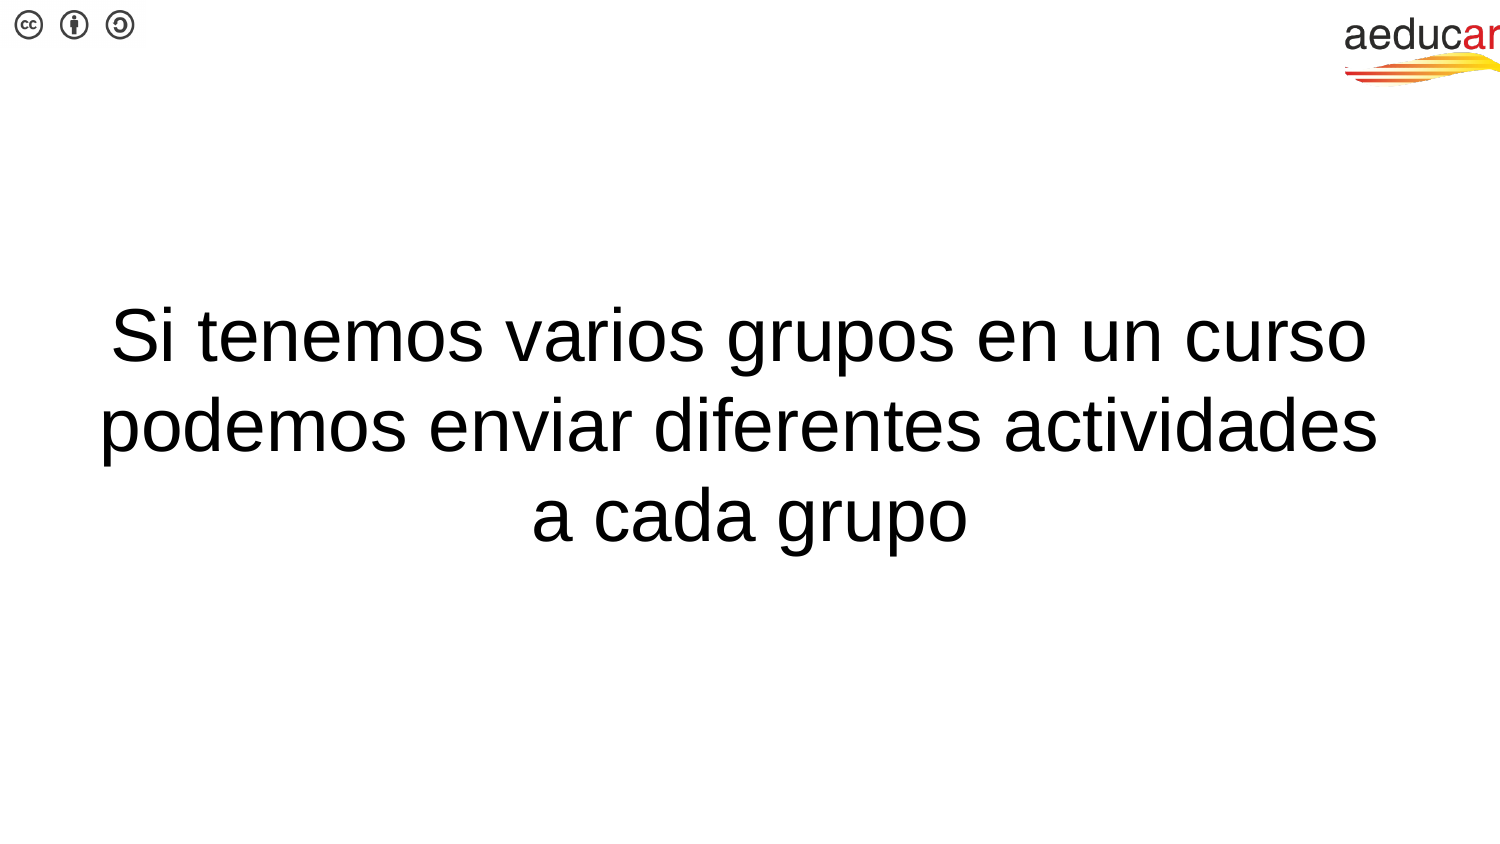

# Si tenemos varios grupos en un curso podemos enviar diferentes actividades a cada grupo